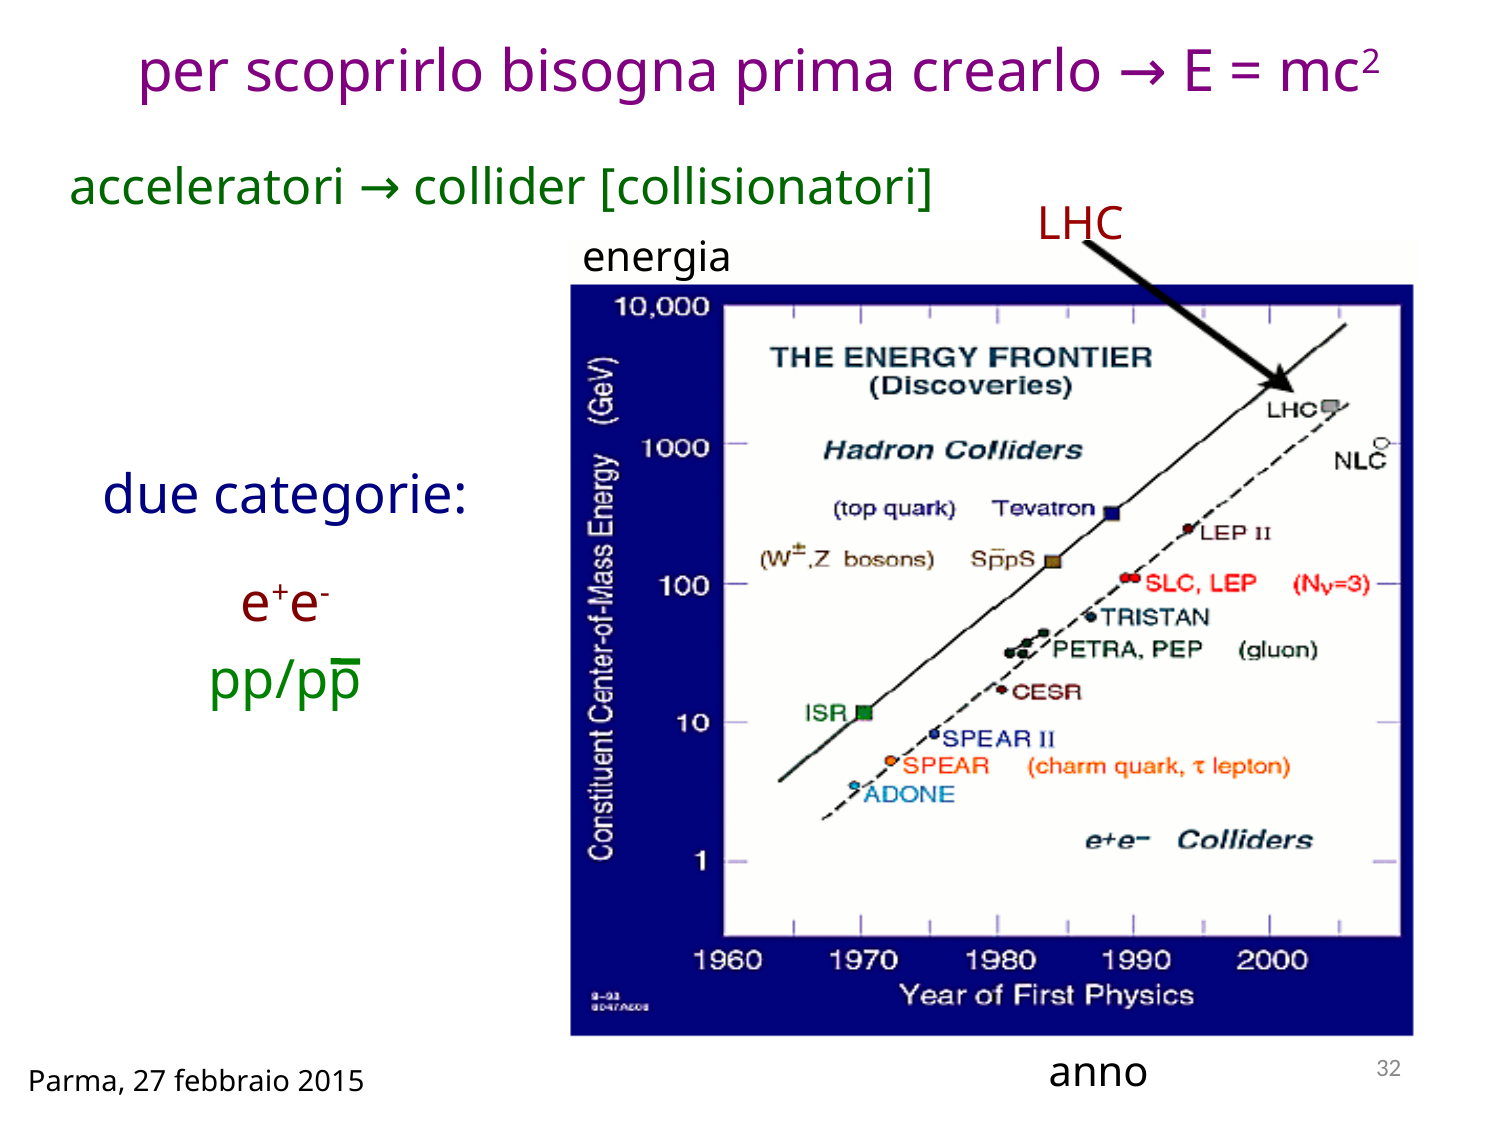

per scoprirlo bisogna prima crearlo → E = mc2
acceleratori → collider [collisionatori]
due categorie:
e+e-
pp/pp
LHC
energia
anno
32